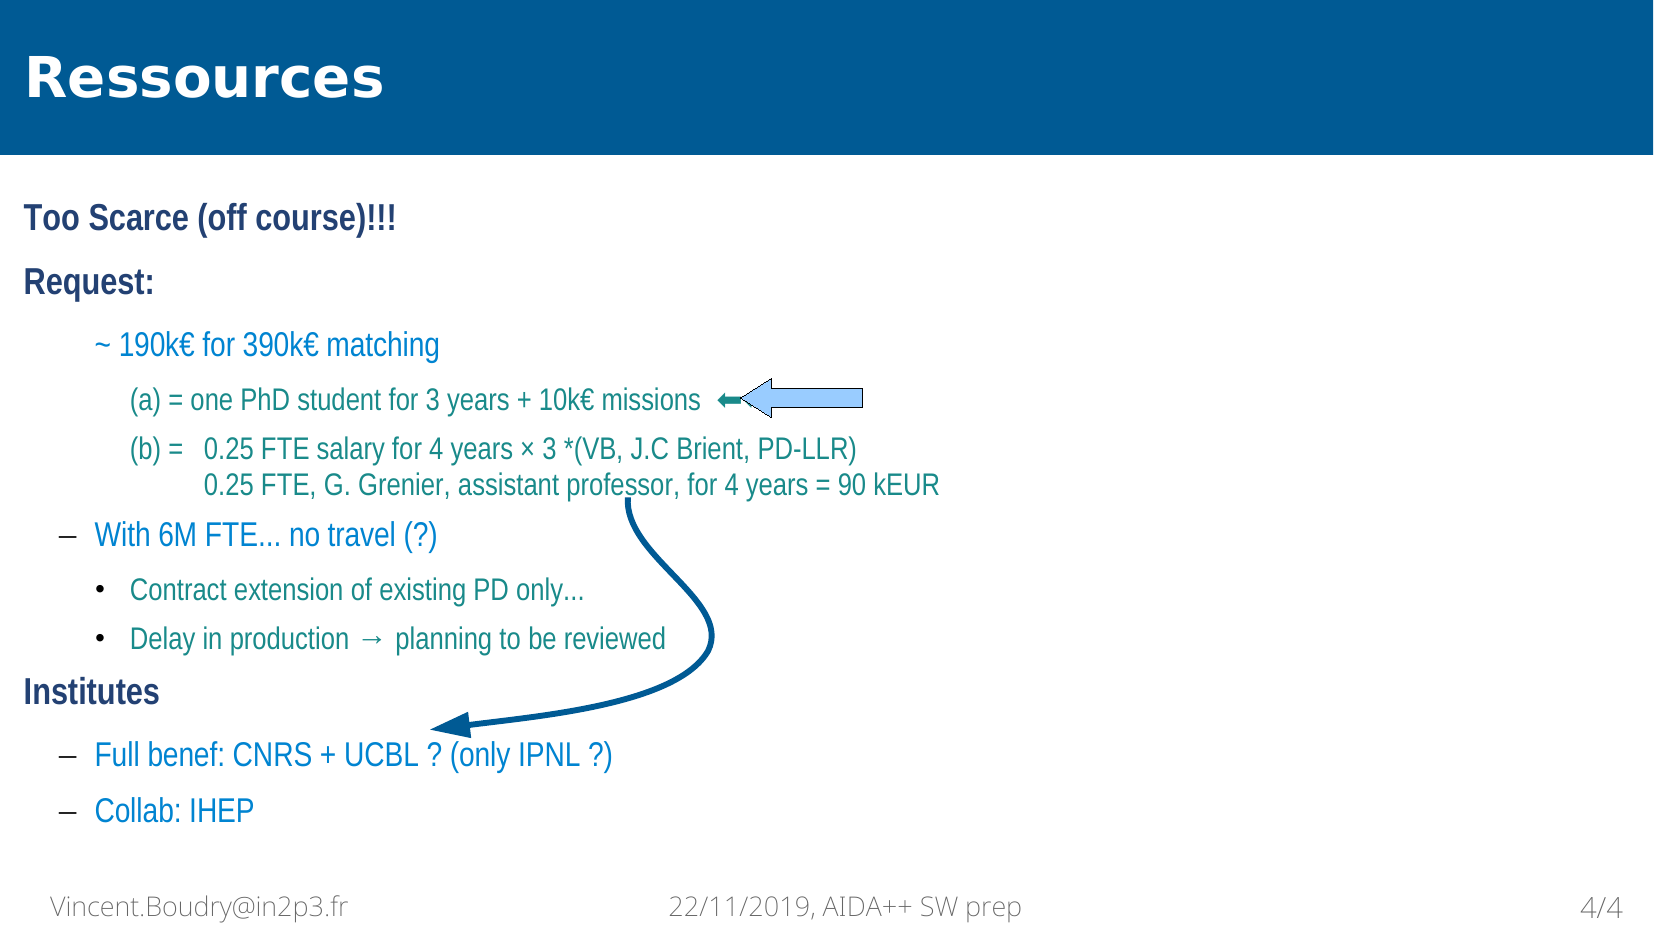

# Ressources
Too Scarce (off course)!!!
Request:
~ 190k€ for 390k€ matching
(a) = one PhD student for 3 years + 10k€ missions ⬅︎⇦⇦
(b) = 	0.25 FTE salary for 4 years × 3 *(VB, J.C Brient, PD-LLR)
	0.25 FTE, G. Grenier, assistant professor, for 4 years = 90 kEUR
With 6M FTE... no travel (?)
Contract extension of existing PD only...
Delay in production → planning to be reviewed
Institutes
Full benef: CNRS + UCBL ? (only IPNL ?)
Collab: IHEP
Vincent.Boudry@in2p3.fr
22/11/2019, AIDA++ SW prep
4